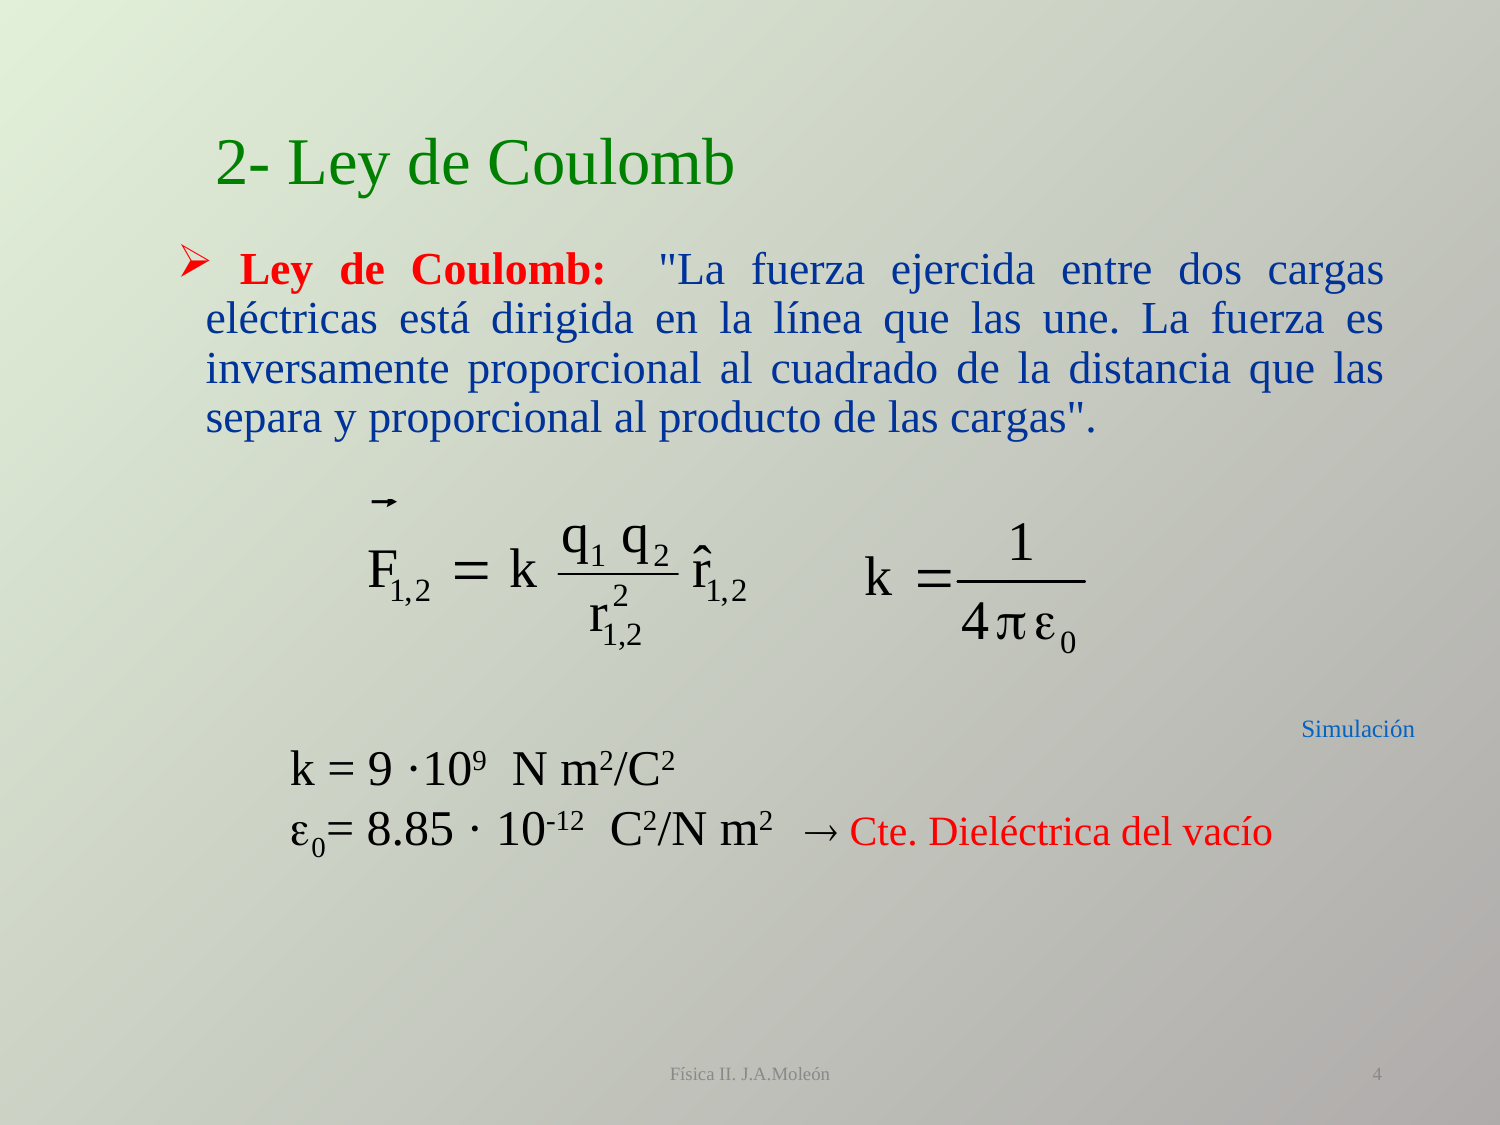

# 2- Ley de Coulomb
 Ley de Coulomb: "La fuerza ejercida entre dos cargas eléctricas está dirigida en la línea que las une. La fuerza es inversamente proporcional al cuadrado de la distancia que las separa y proporcional al producto de las cargas".
Simulación
k = 9 ·109 N m2/C2
0= 8.85 · 10-12 C2/N m2  Cte. Dieléctrica del vacío
Física II. J.A.Moleón